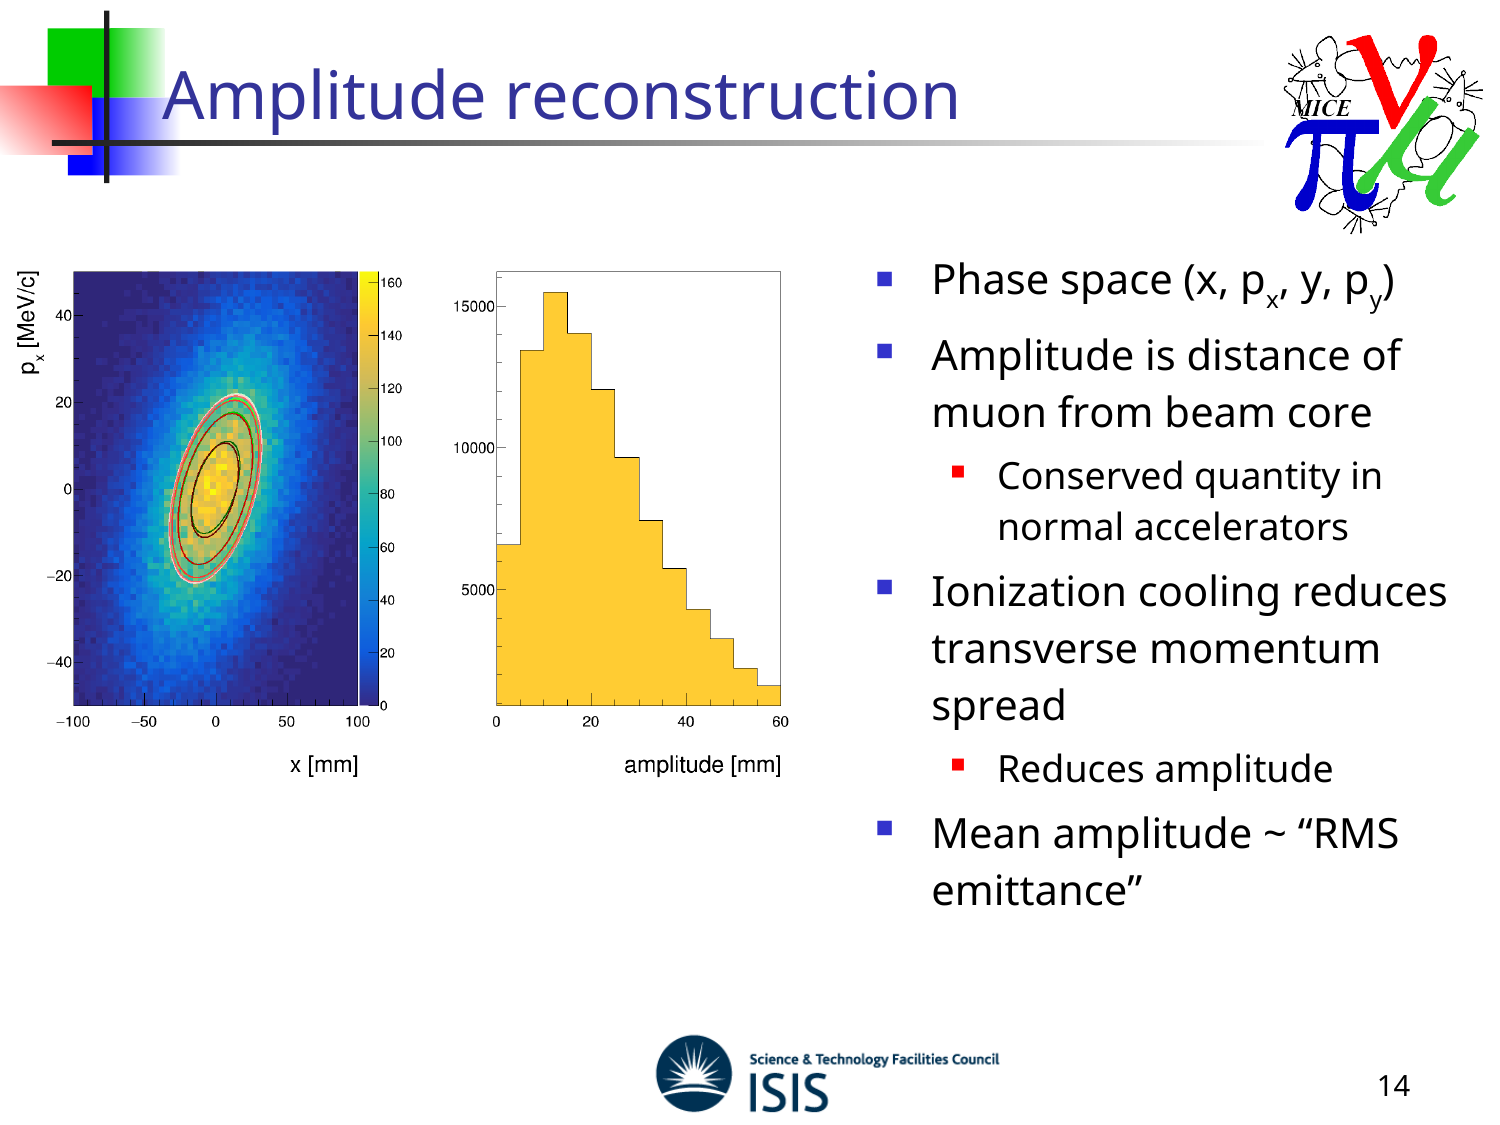

# Amplitude reconstruction
Phase space (x, px, y, py)
Amplitude is distance of muon from beam core
Conserved quantity in normal accelerators
Ionization cooling reduces transverse momentum spread
Reduces amplitude
Mean amplitude ~ “RMS emittance”
14